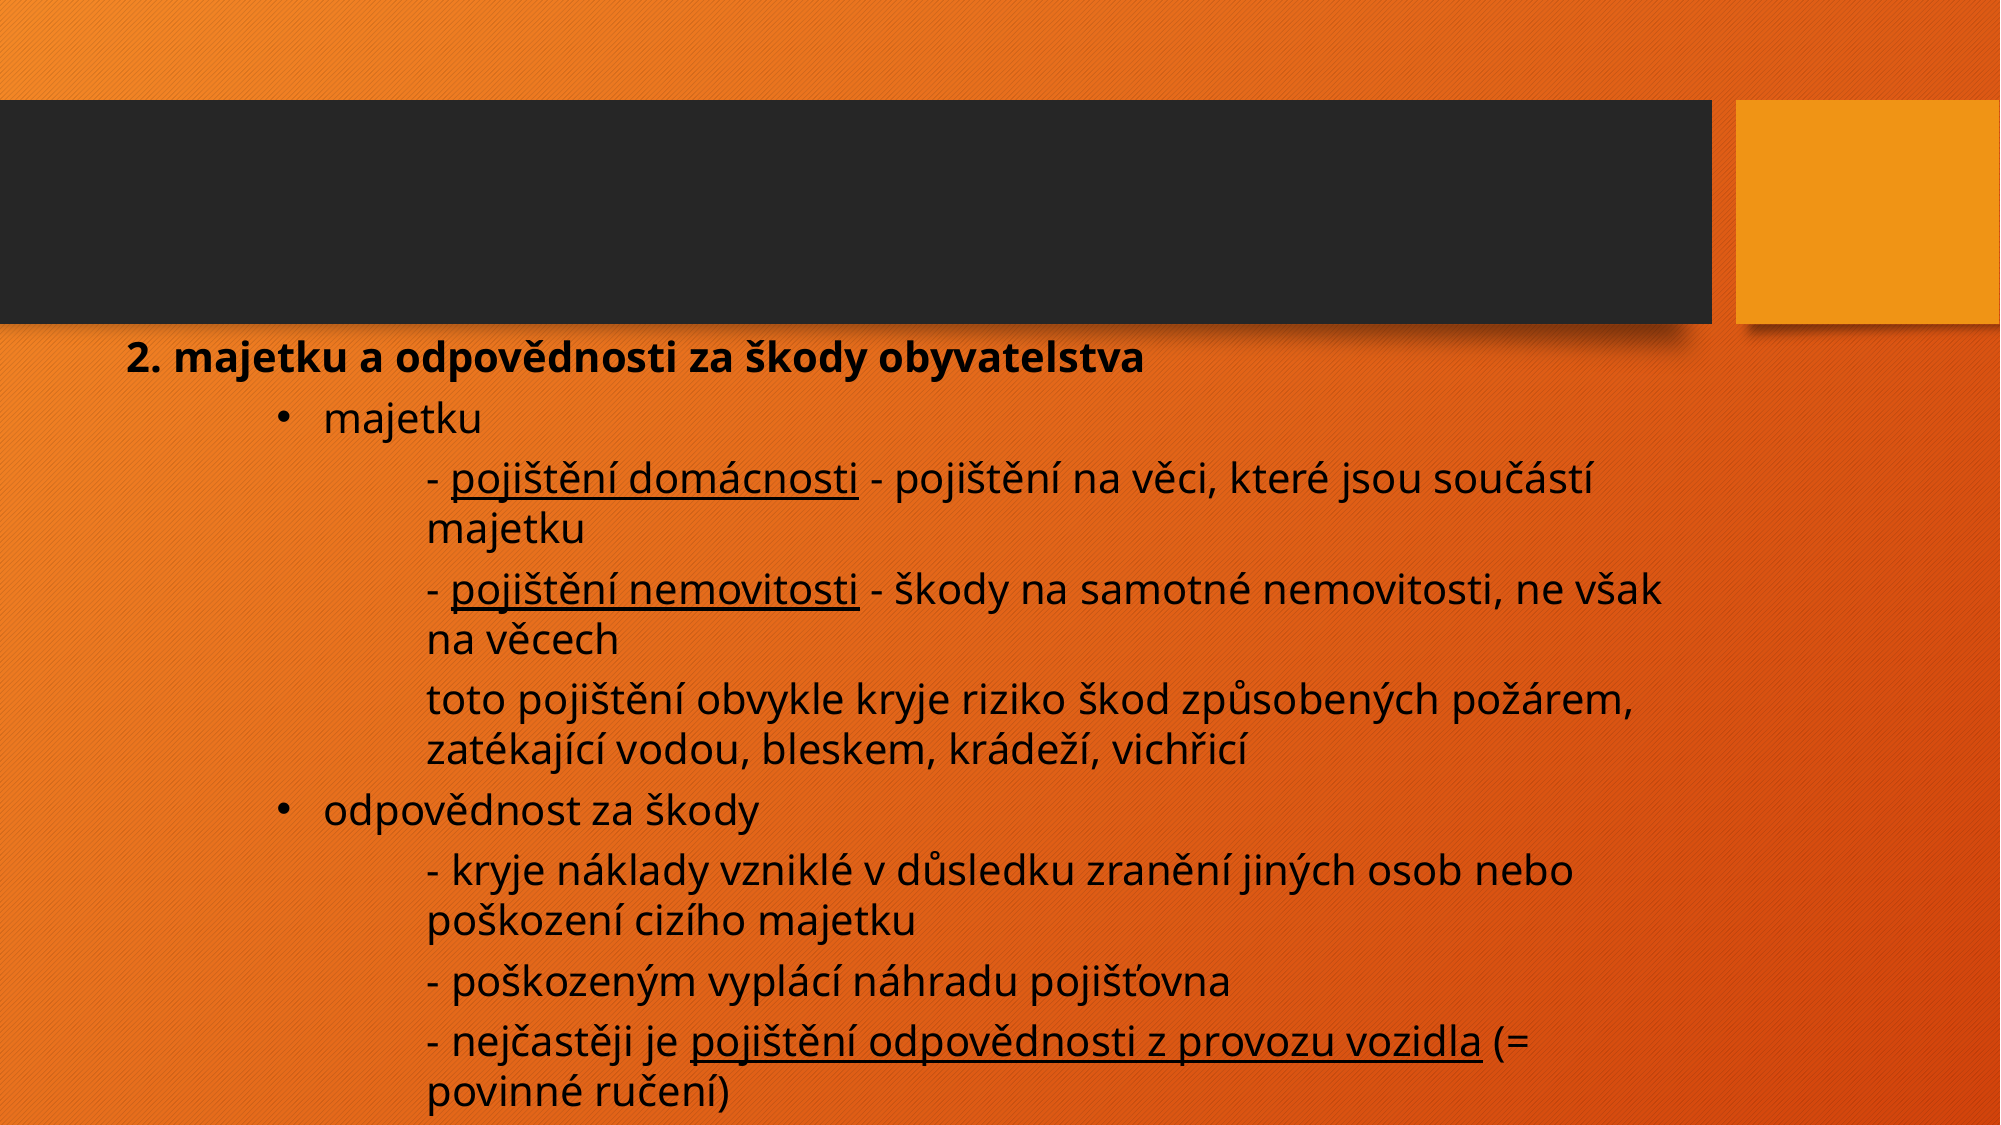

#
2. majetku a odpovědnosti za škody obyvatelstva
majetku
- pojištění domácnosti - pojištění na věci, které jsou součástí majetku
- pojištění nemovitosti - škody na samotné nemovitosti, ne však na věcech
toto pojištění obvykle kryje riziko škod způsobených požárem, zatékající vodou, bleskem, krádeží, vichřicí
odpovědnost za škody
- kryje náklady vzniklé v důsledku zranění jiných osob nebo poškození cizího majetku
- poškozeným vyplácí náhradu pojišťovna
- nejčastěji je pojištění odpovědnosti z provozu vozidla (= povinné ručení)